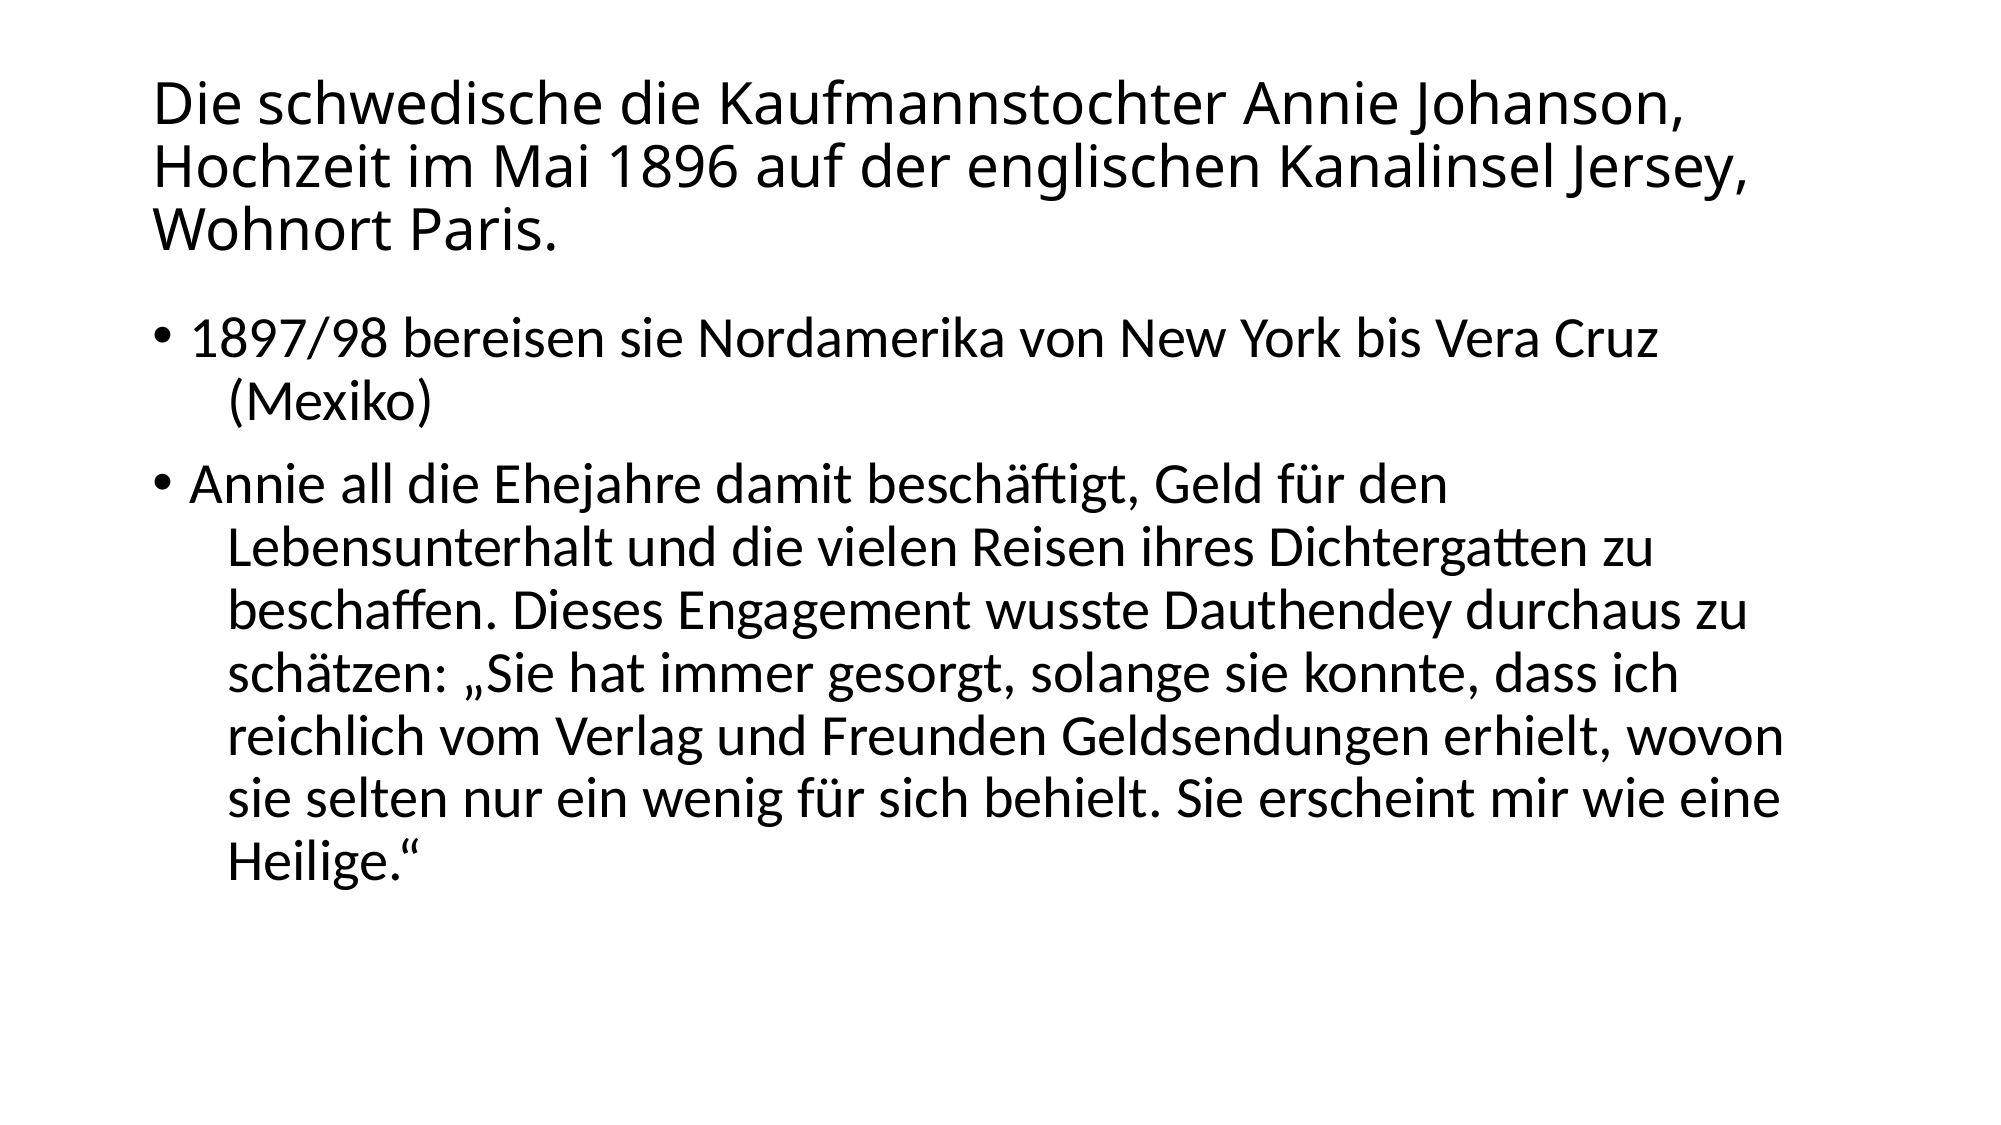

# Die schwedische die Kaufmannstochter Annie Johanson, Hochzeit im Mai 1896 auf der englischen Kanalinsel Jersey, Wohnort Paris.
1897/98 bereisen sie Nordamerika von New York bis Vera Cruz (Mexiko)
Annie all die Ehejahre damit beschäftigt, Geld für den Lebensunterhalt und die vielen Reisen ihres Dichtergatten zu beschaffen. Dieses Engagement wusste Dauthendey durchaus zu schätzen: „Sie hat immer gesorgt, solange sie konnte, dass ich reichlich vom Verlag und Freunden Geldsendungen erhielt, wovon sie selten nur ein wenig für sich behielt. Sie erscheint mir wie eine Heilige.“